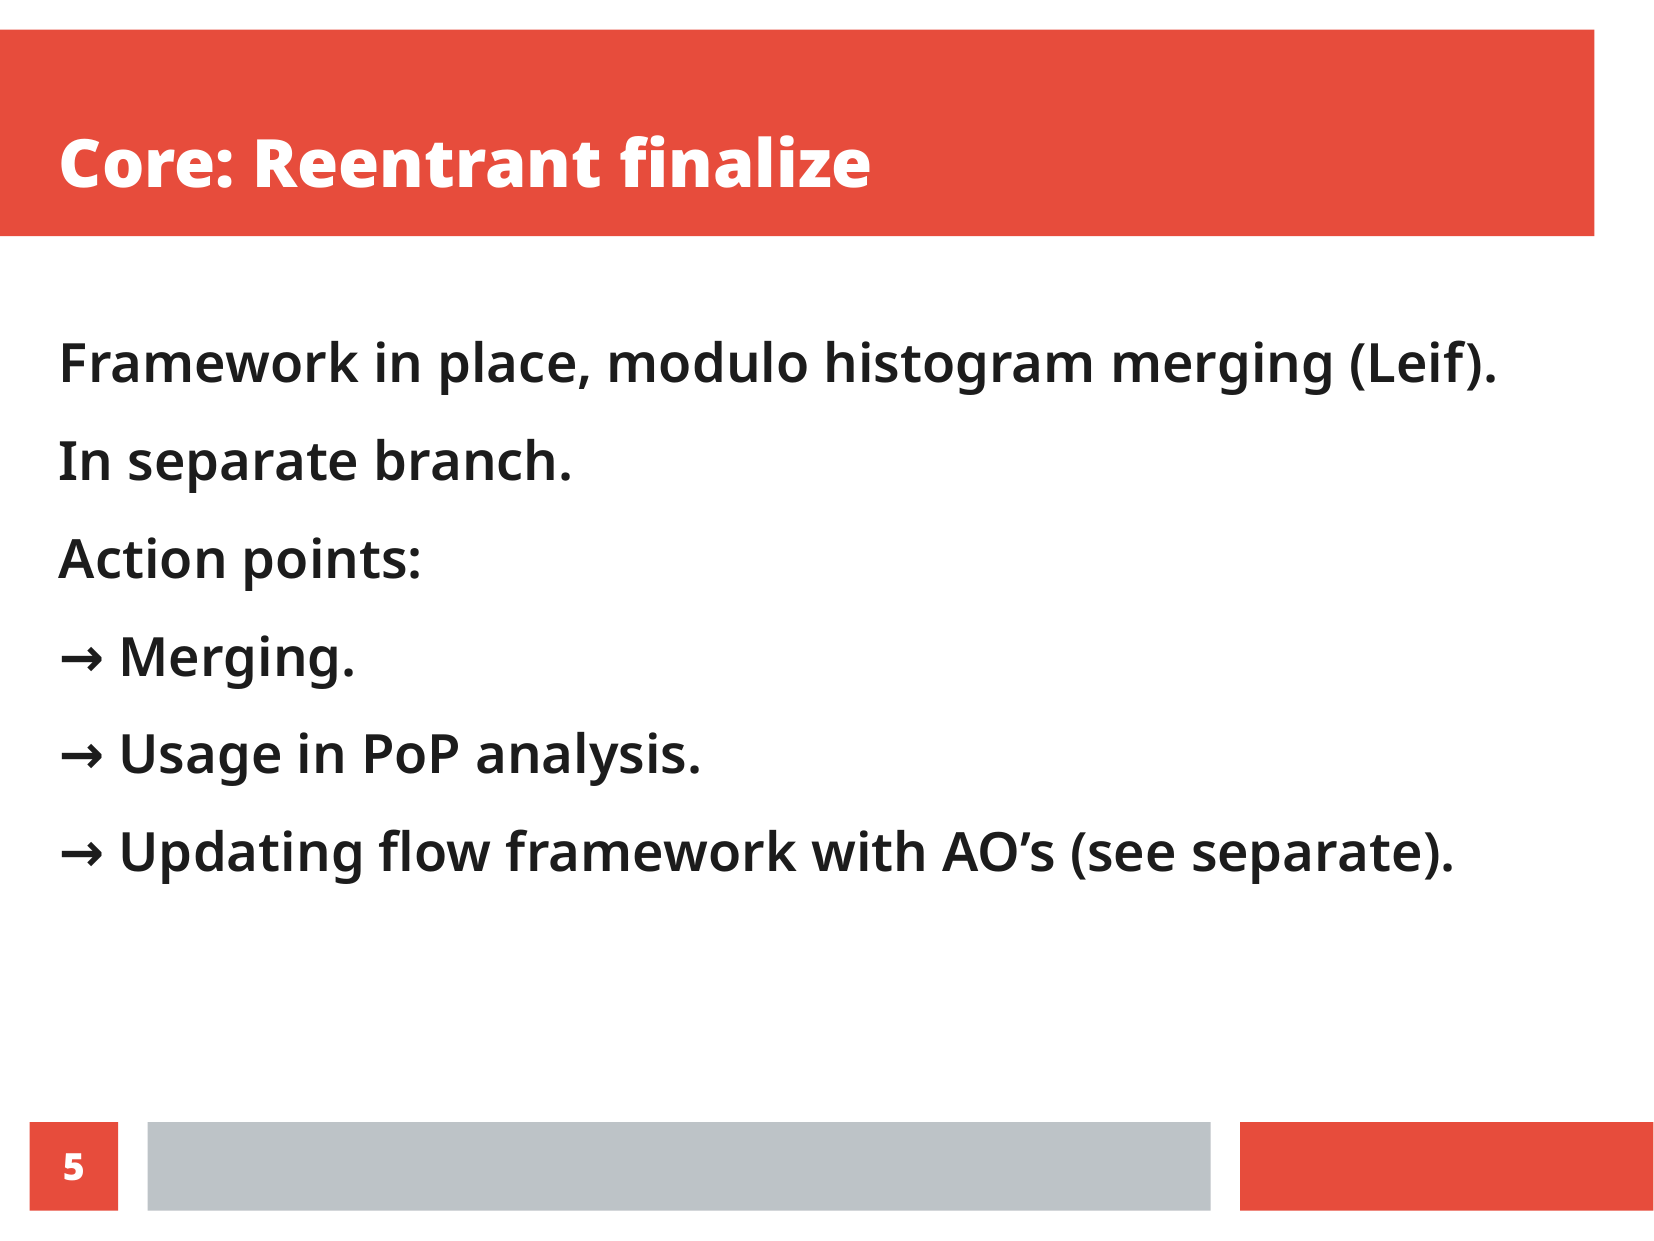

# Core: Reentrant finalize
Framework in place, modulo histogram merging (Leif).
In separate branch.
Action points:
→ Merging.
→ Usage in PoP analysis.
→ Updating flow framework with AO’s (see separate).
5